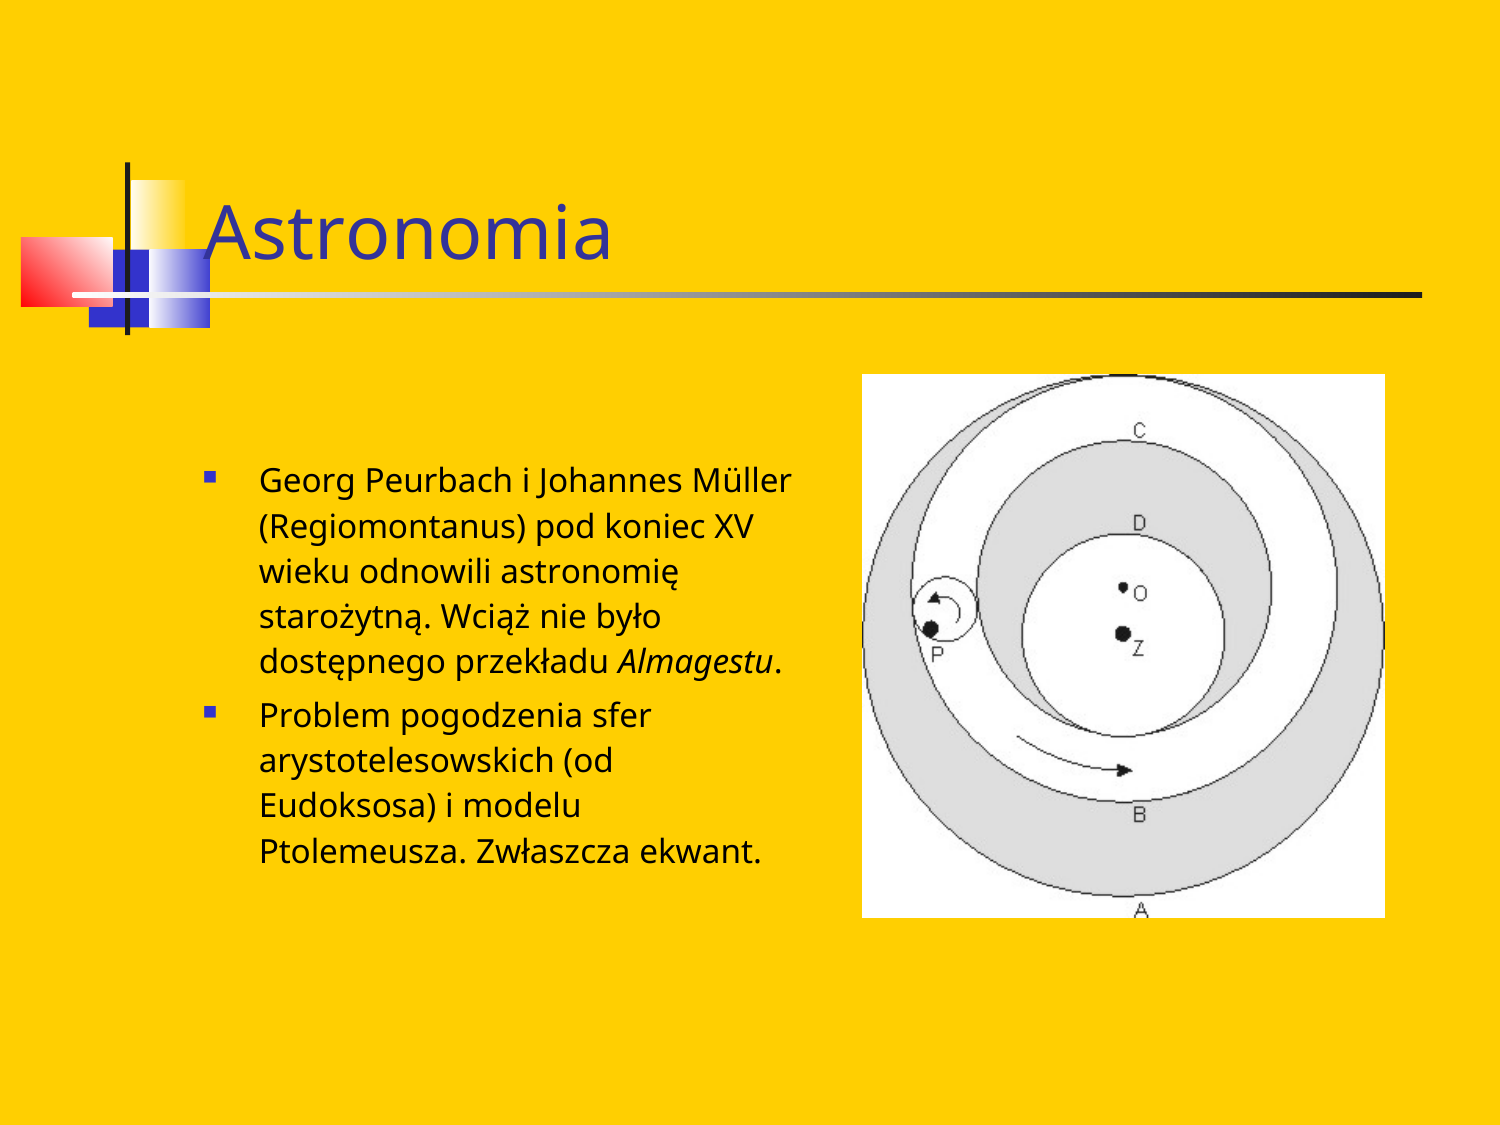

# Astronomia
Georg Peurbach i Johannes Müller (Regiomontanus) pod koniec XV wieku odnowili astronomię starożytną. Wciąż nie było dostępnego przekładu Almagestu.
Problem pogodzenia sfer arystotelesowskich (od Eudoksosa) i modelu Ptolemeusza. Zwłaszcza ekwant.